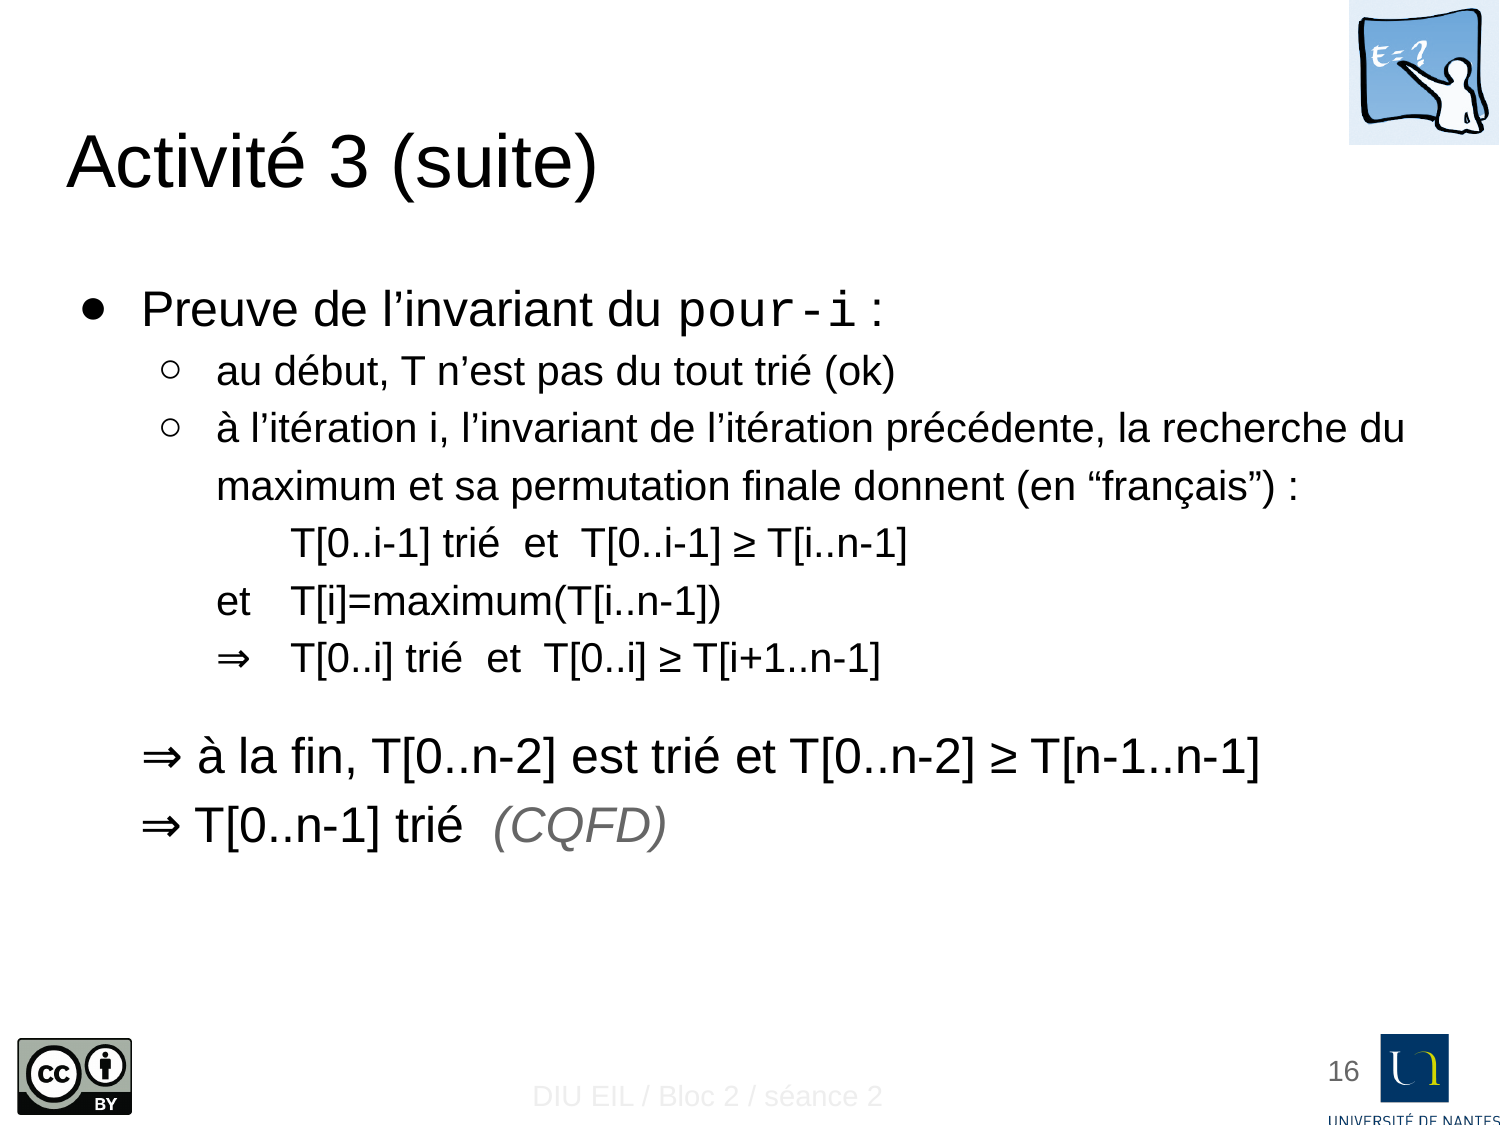

# Activité 3 (suite)
Preuve de l’invariant du pour-i :
au début, T n’est pas du tout trié (ok)
à l’itération i, l’invariant de l’itération précédente, la recherche du maximum et sa permutation finale donnent (en “français”) :
	T[0..i-1] trié et T[0..i-1] ≥ T[i..n-1]
et	T[i]=maximum(T[i..n-1])
⇒	T[0..i] trié et T[0..i] ≥ T[i+1..n-1]
⇒ à la fin, T[0..n-2] est trié et T[0..n-2] ≥ T[n-1..n-1]
	⇒ T[0..n-1] trié (CQFD)